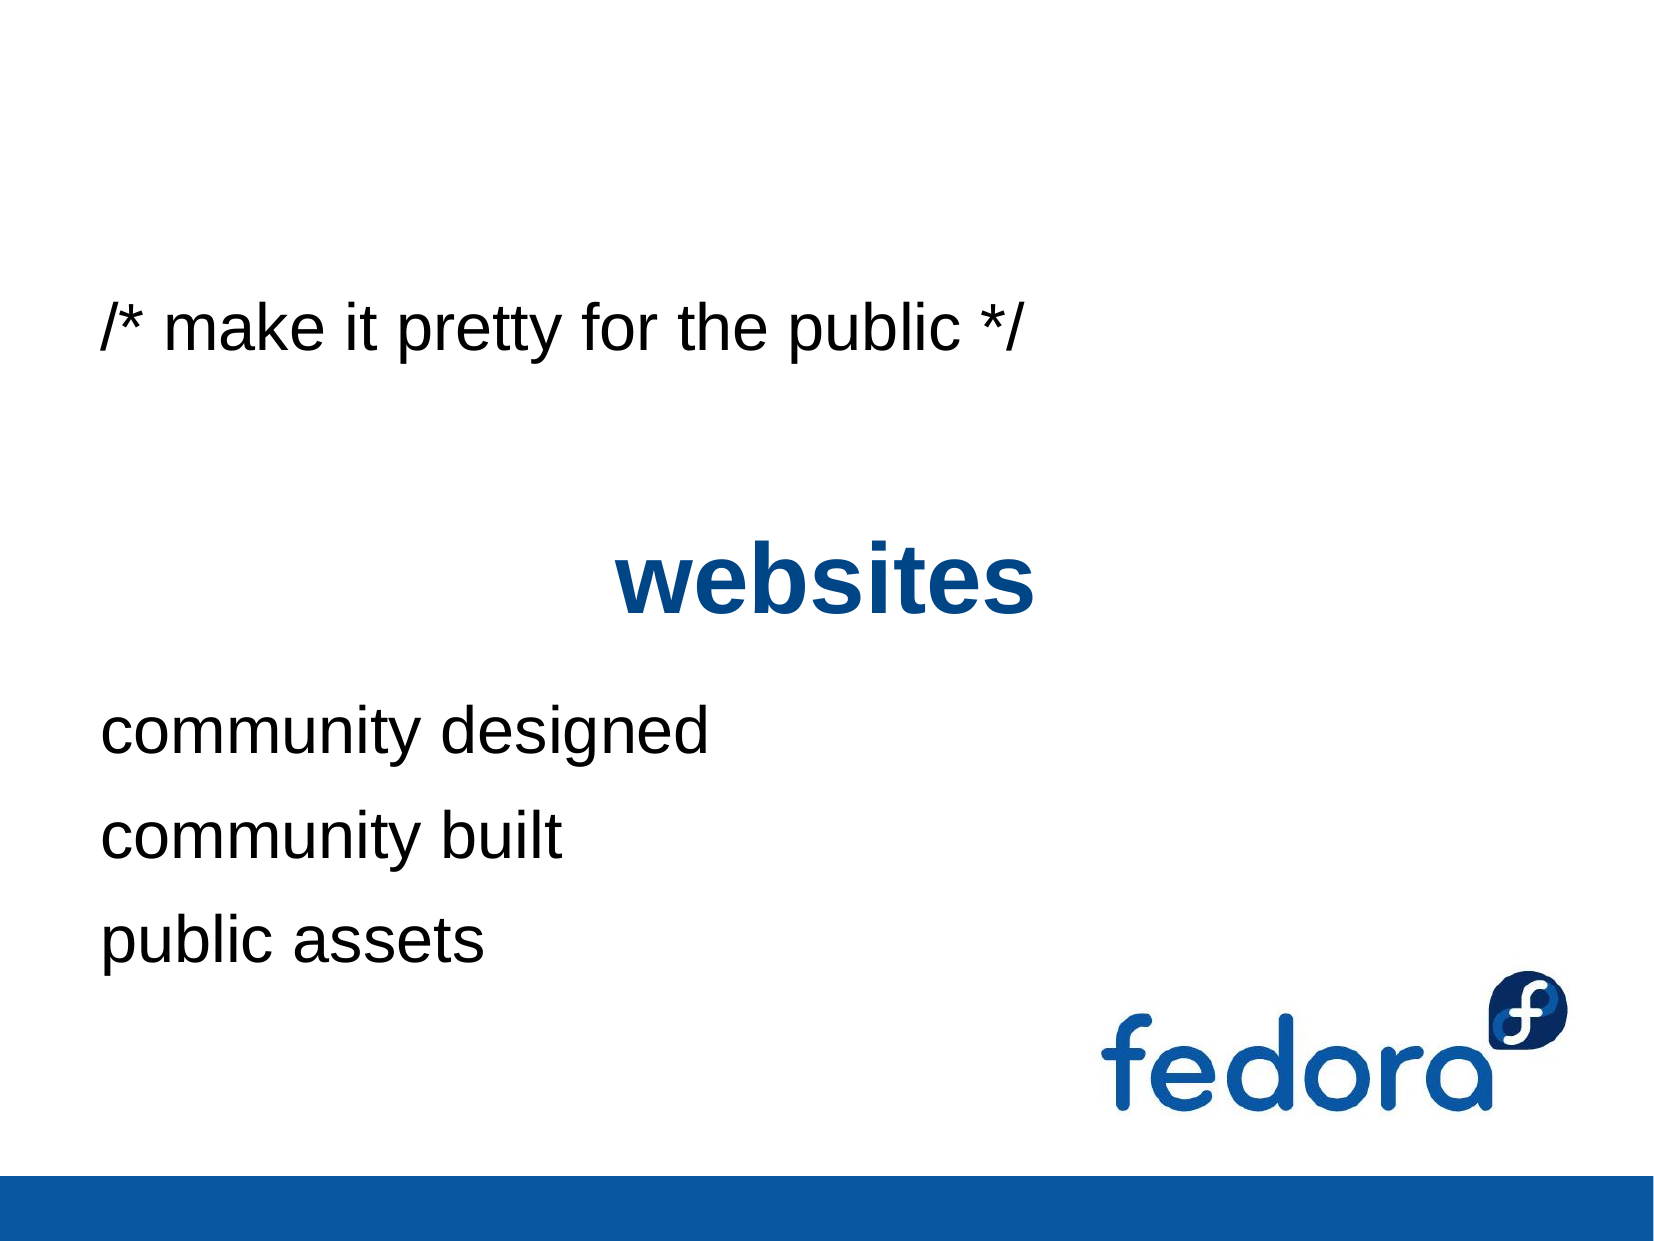

# websites
/* make it pretty for the public */
community designed
community built
public assets